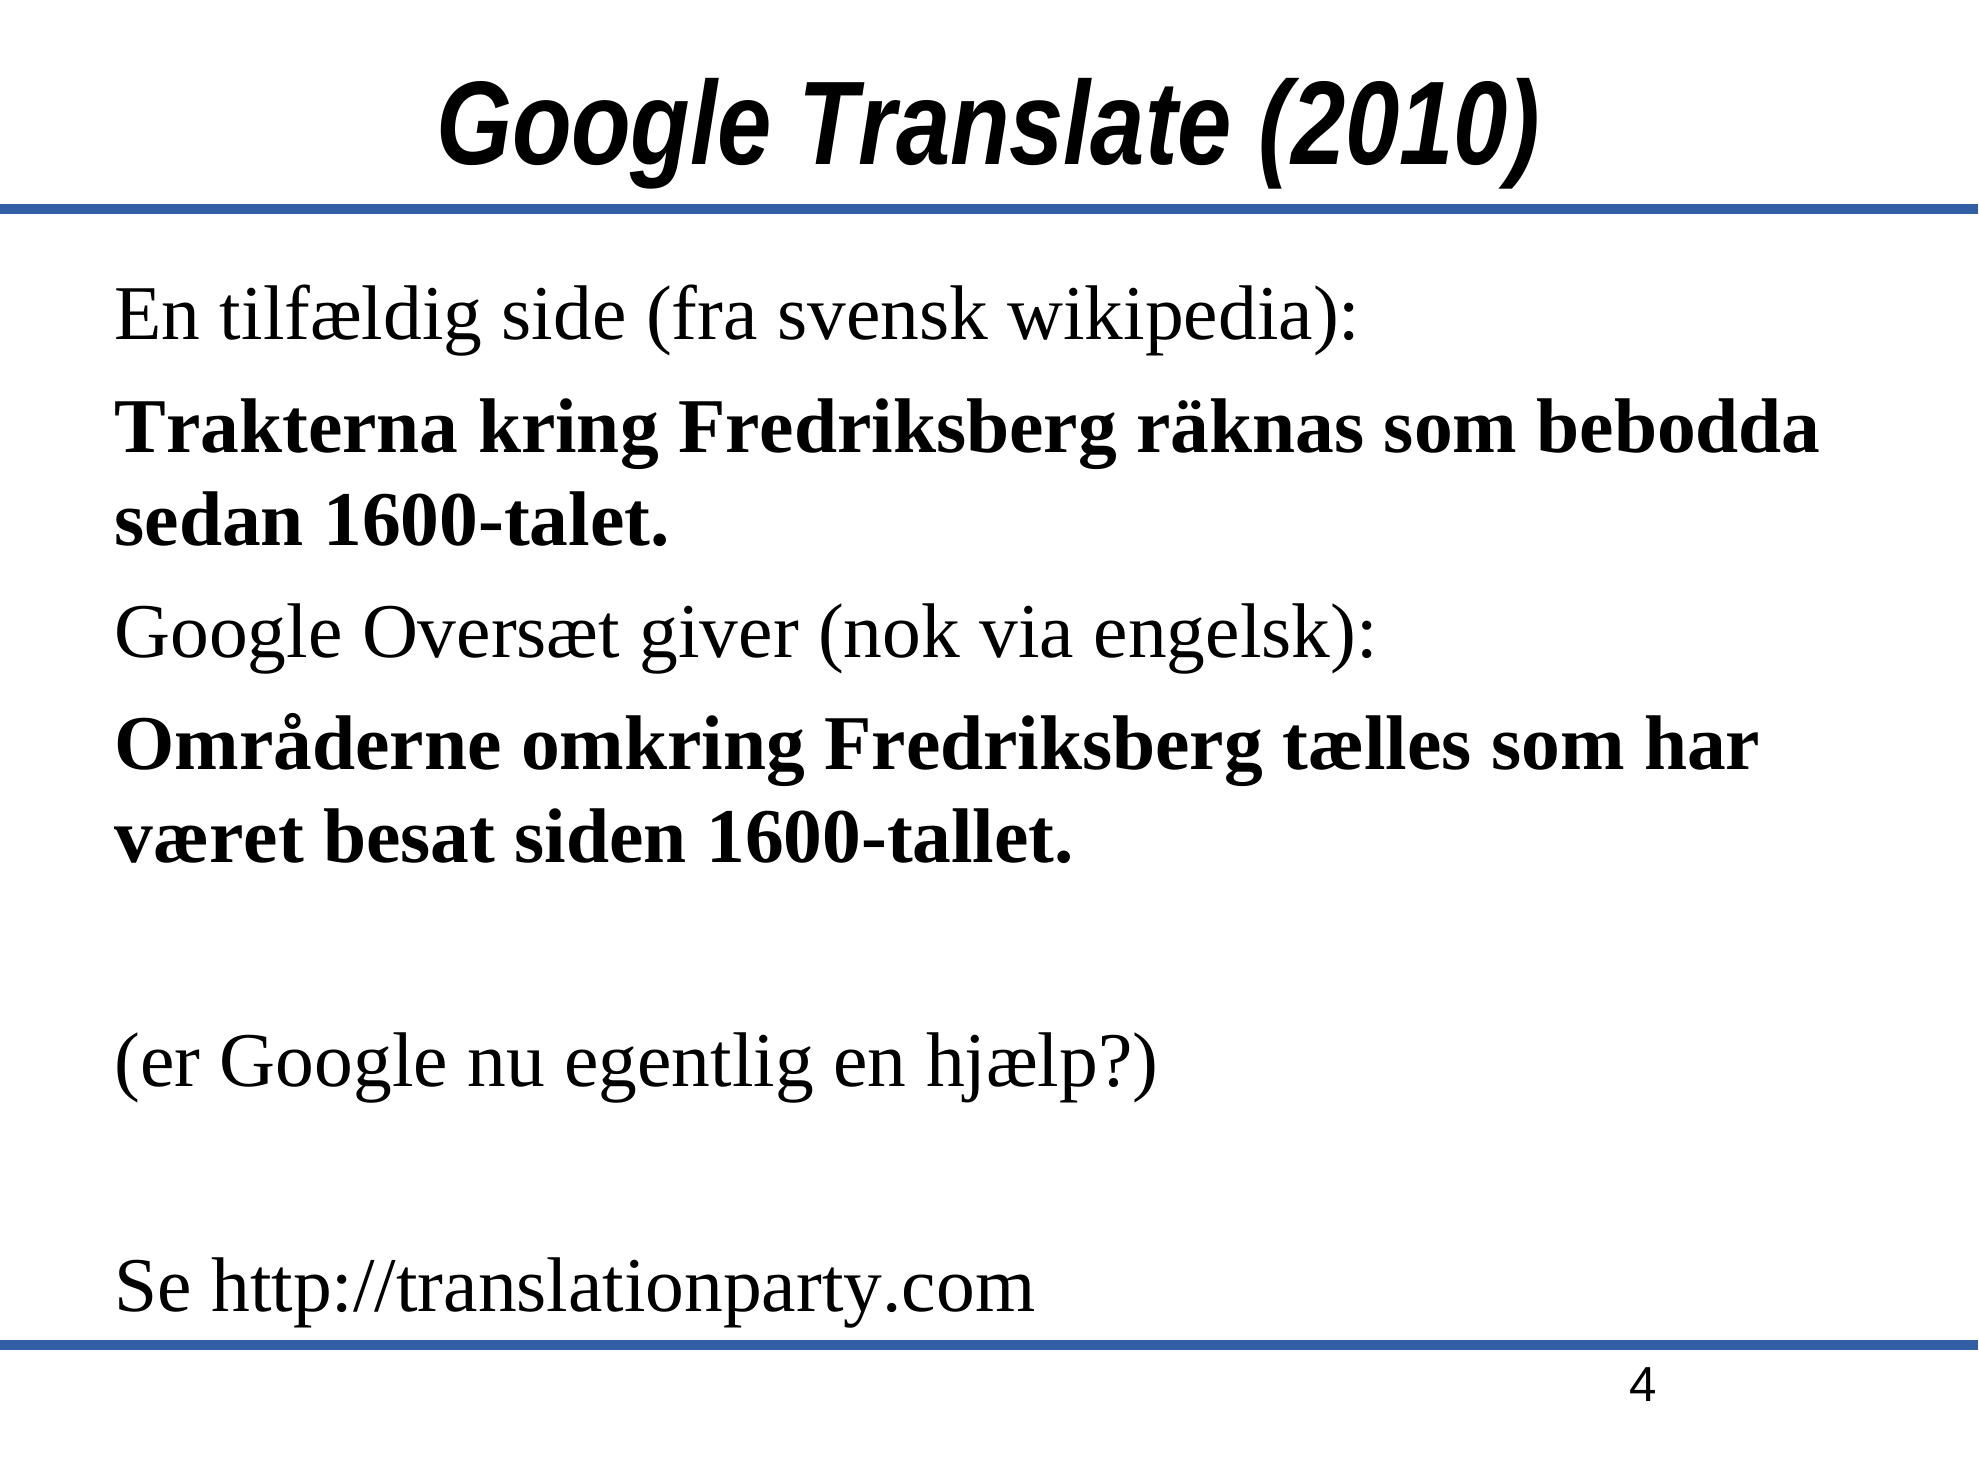

# Google Translate (2010)
En tilfældig side (fra svensk wikipedia):
Trakterna kring Fredriksberg räknas som bebodda sedan 1600-talet.
Google Oversæt giver (nok via engelsk):
Områderne omkring Fredriksberg tælles som har været besat siden 1600-tallet.
(er Google nu egentlig en hjælp?)
Se http://translationparty.com